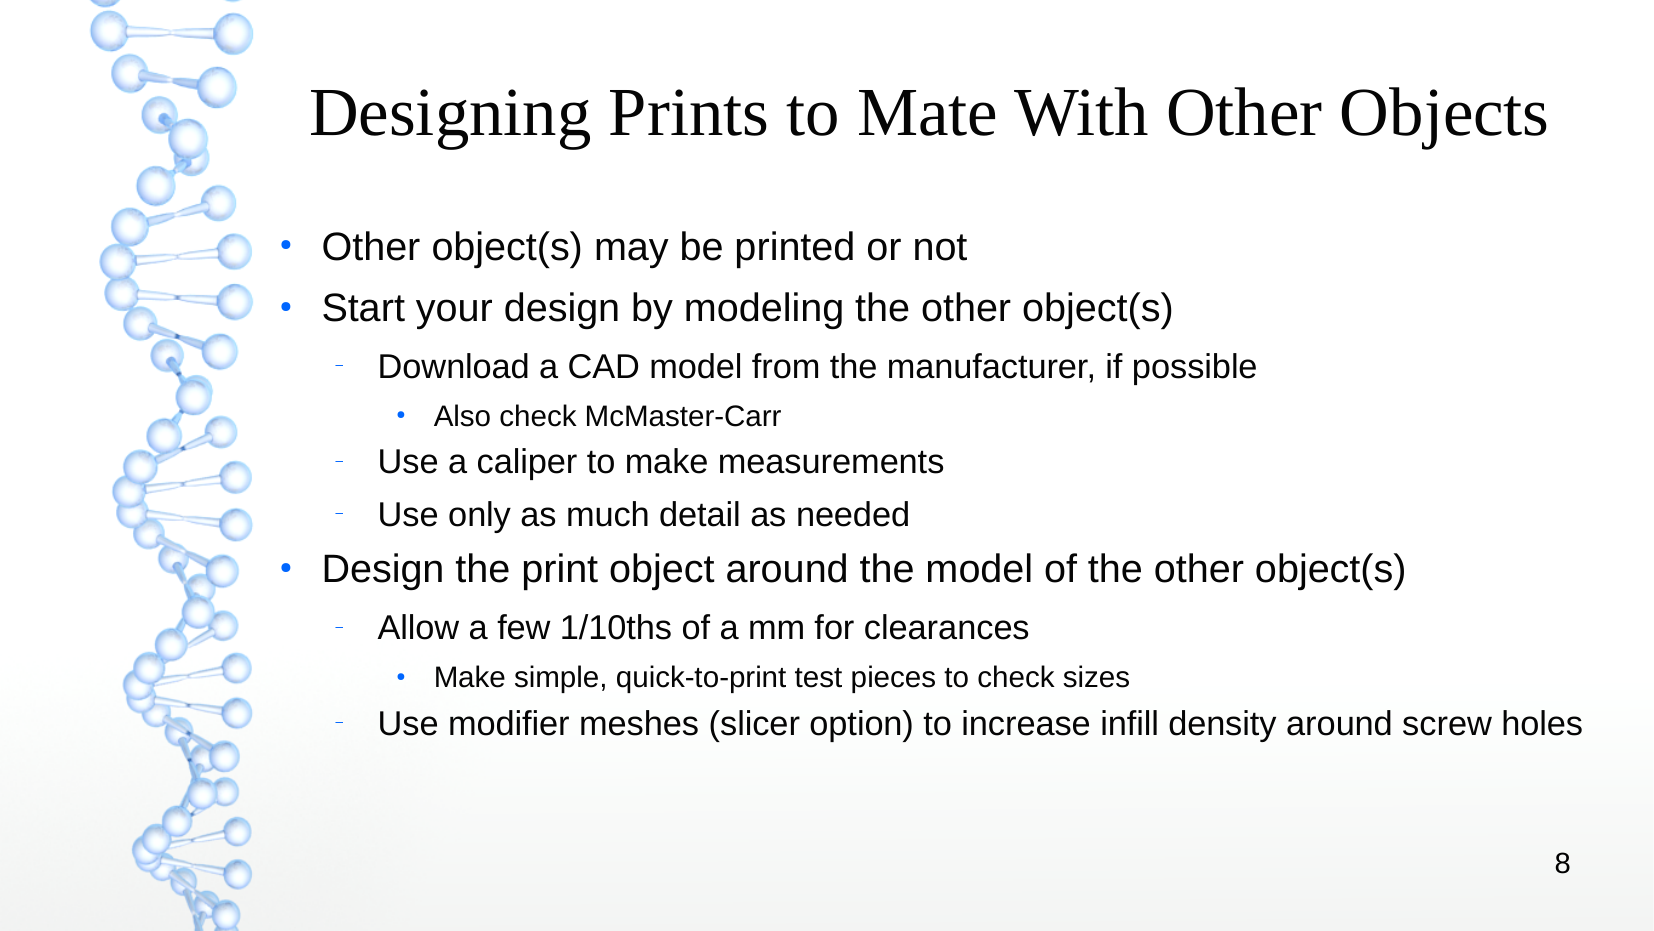

# Designing Prints to Mate With Other Objects
Other object(s) may be printed or not
Start your design by modeling the other object(s)
Download a CAD model from the manufacturer, if possible
Also check McMaster-Carr
Use a caliper to make measurements
Use only as much detail as needed
Design the print object around the model of the other object(s)
Allow a few 1/10ths of a mm for clearances
Make simple, quick-to-print test pieces to check sizes
Use modifier meshes (slicer option) to increase infill density around screw holes
8